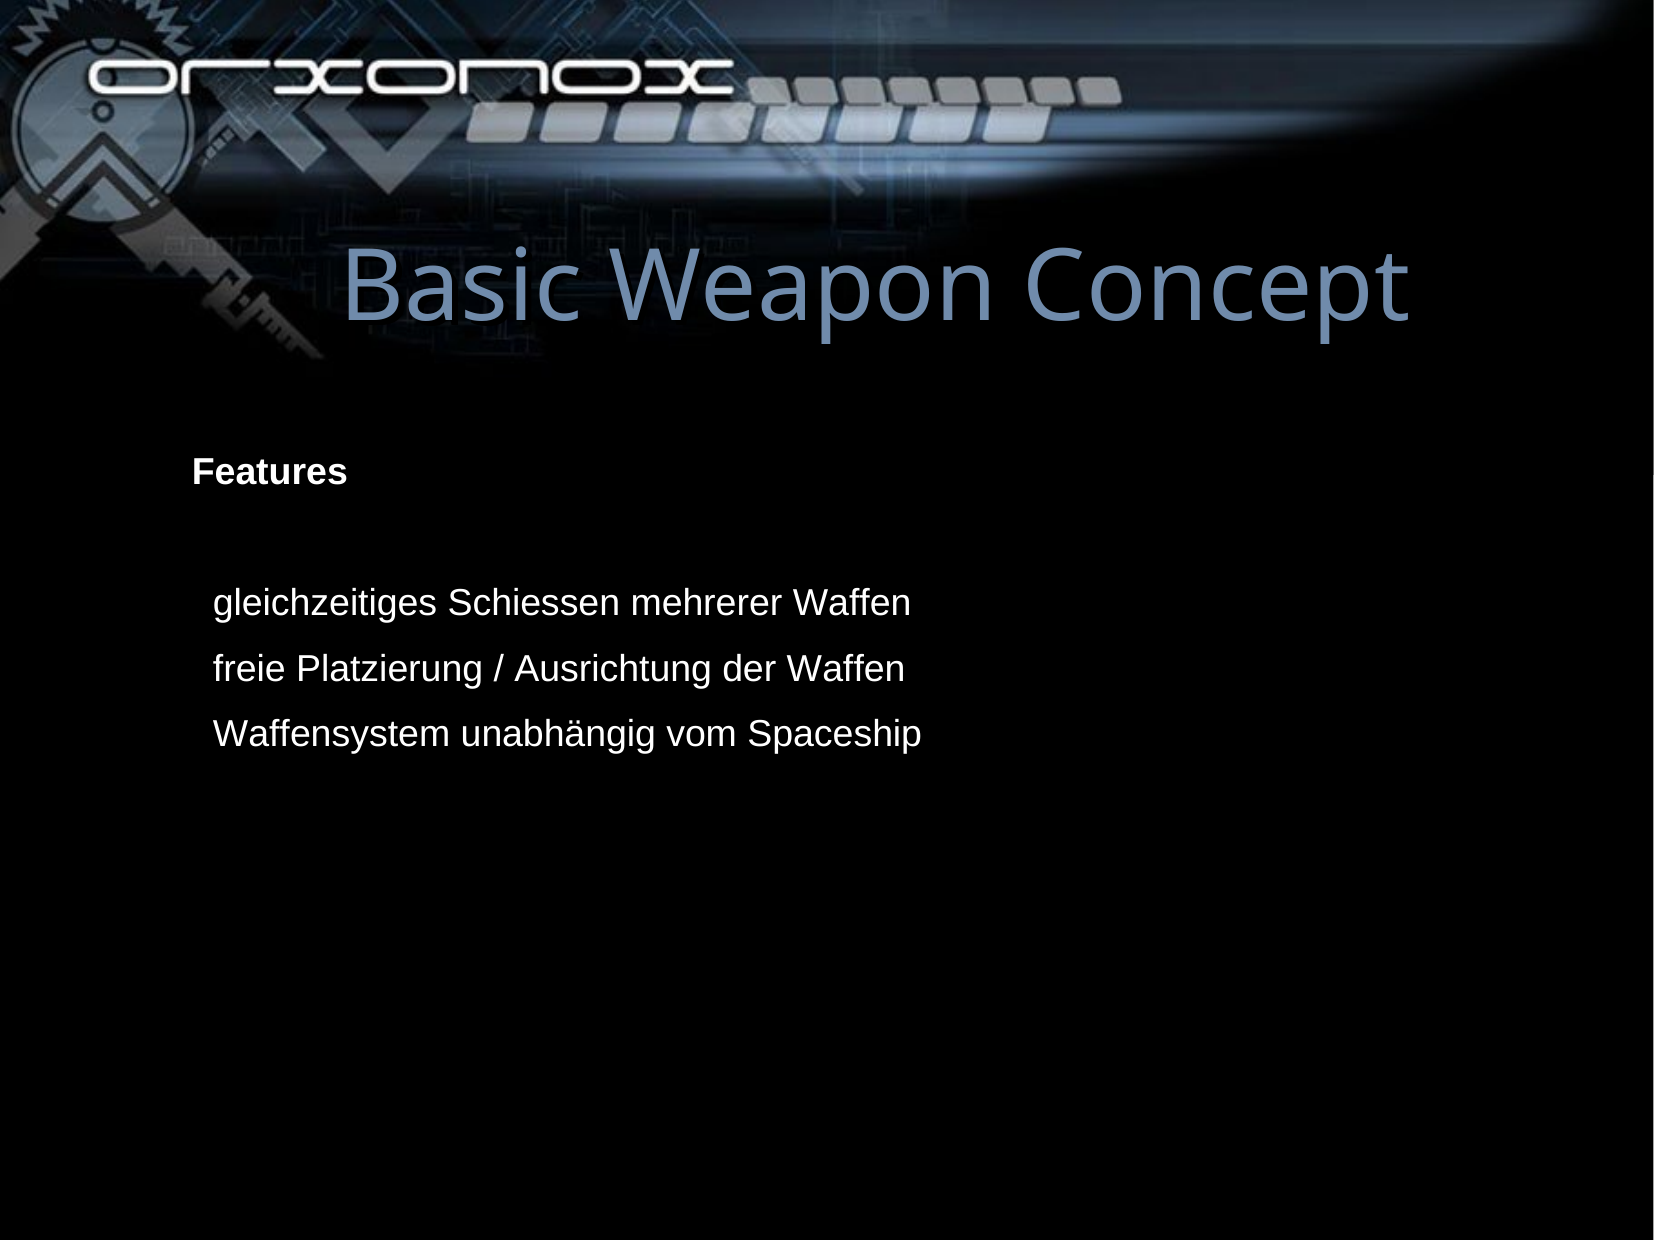

Basic Weapon Concept
Features
 gleichzeitiges Schiessen mehrerer Waffen
 freie Platzierung / Ausrichtung der Waffen
 Waffensystem unabhängig vom Spaceship